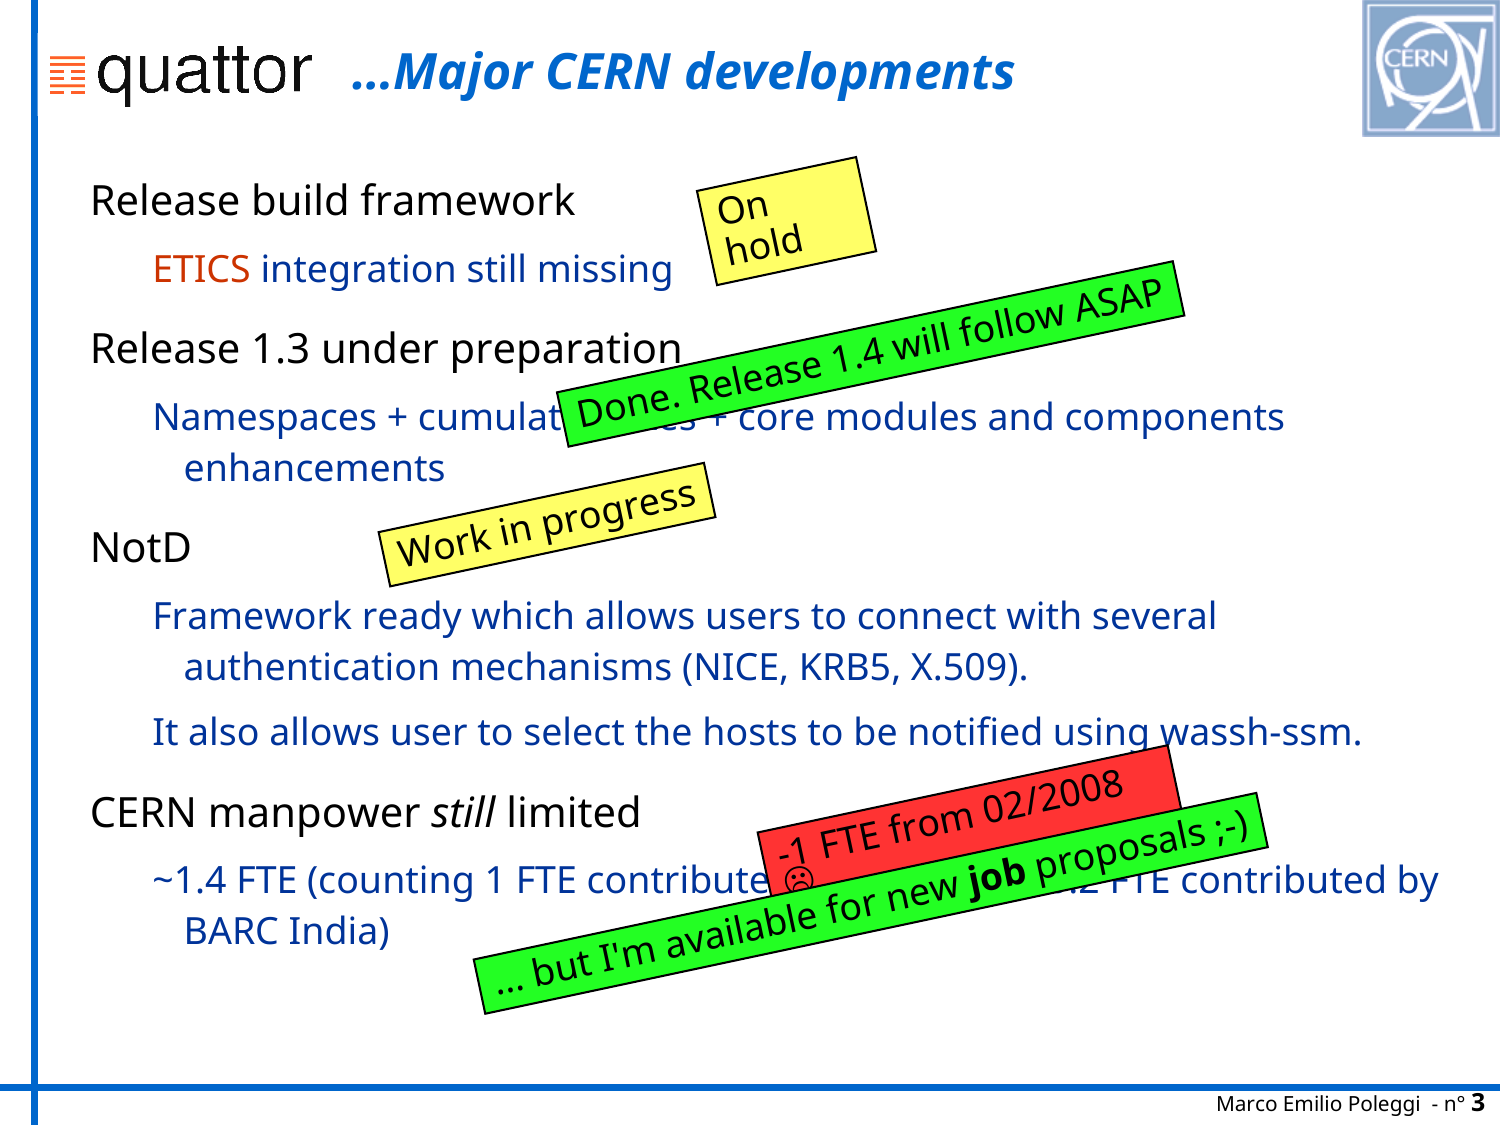

# …Major CERN developments
Release build framework
ETICS integration still missing
Release 1.3 under preparation
Namespaces + cumulated fixes + core modules and components enhancements
NotD
Framework ready which allows users to connect with several authentication mechanisms (NICE, KRB5, X.509).
It also allows user to select the hosts to be notified using wassh-ssm.
CERN manpower still limited
~1.4 FTE (counting 1 FTE contributed by CNAF, and 0.2 FTE contributed by BARC India)
On hold
Done. Release 1.4 will follow ASAP
Work in progress
-1 FTE from 02/2008 
... but I'm available for new job proposals ;-)